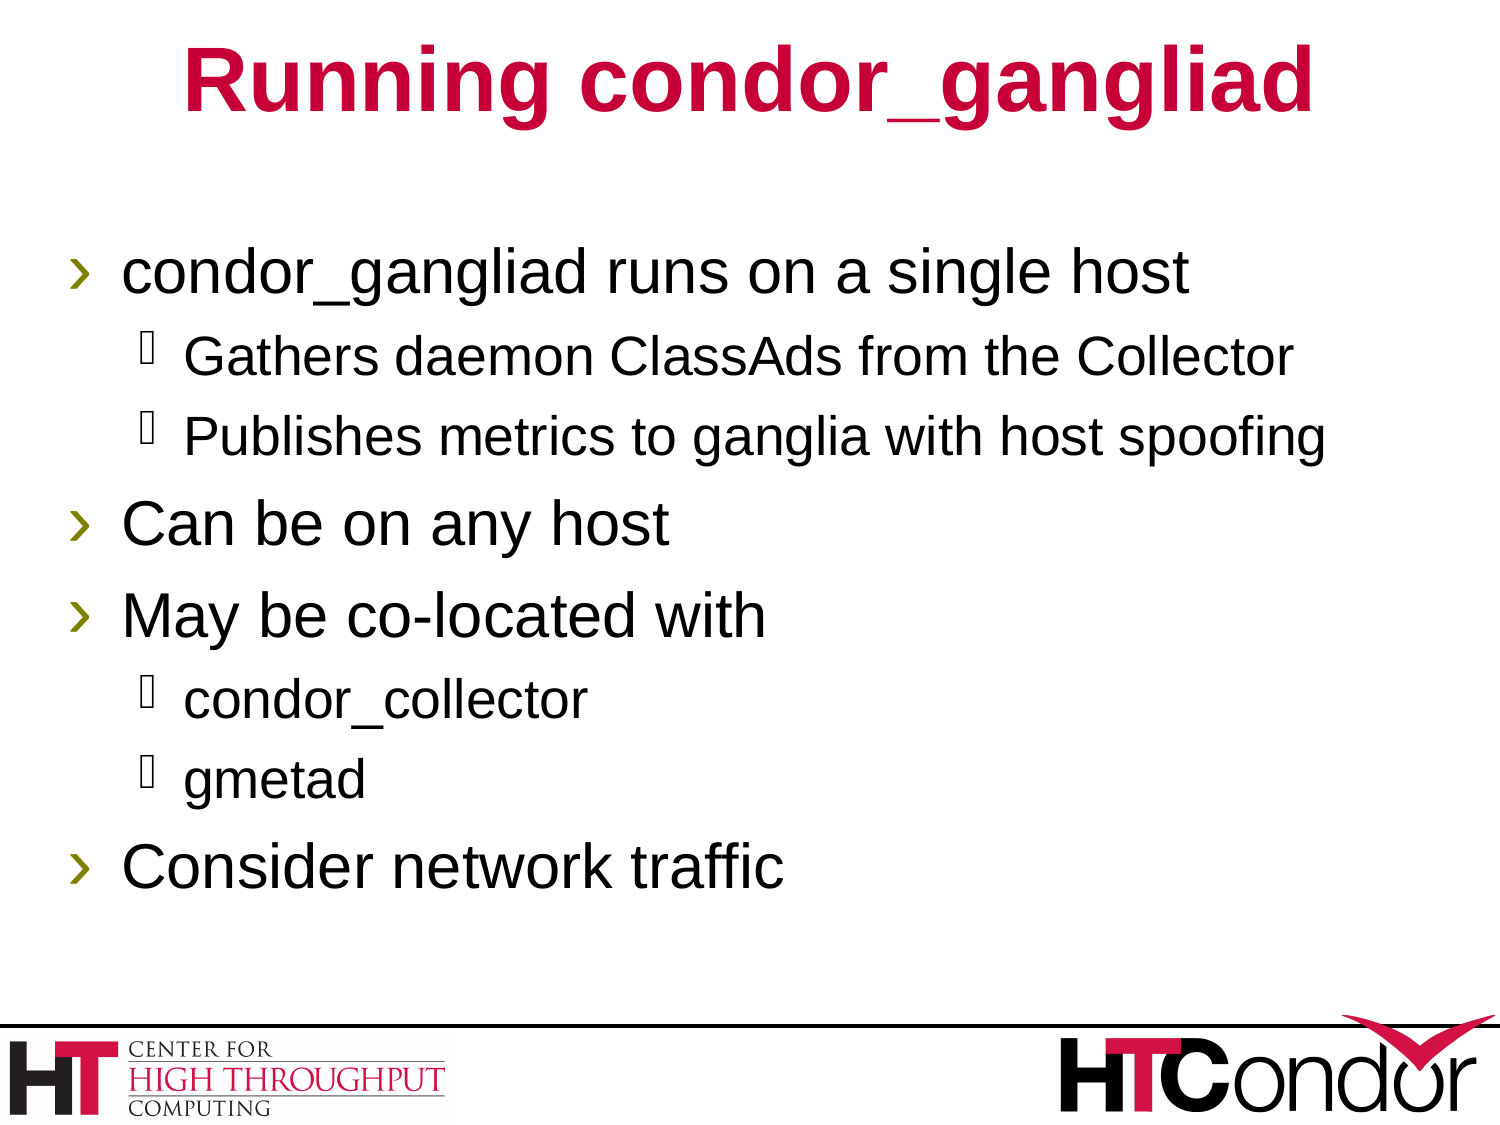

# Running condor_gangliad
condor_gangliad runs on a single host
Gathers daemon ClassAds from the Collector
Publishes metrics to ganglia with host spoofing
Can be on any host
May be co-located with
condor_collector
gmetad
Consider network traffic